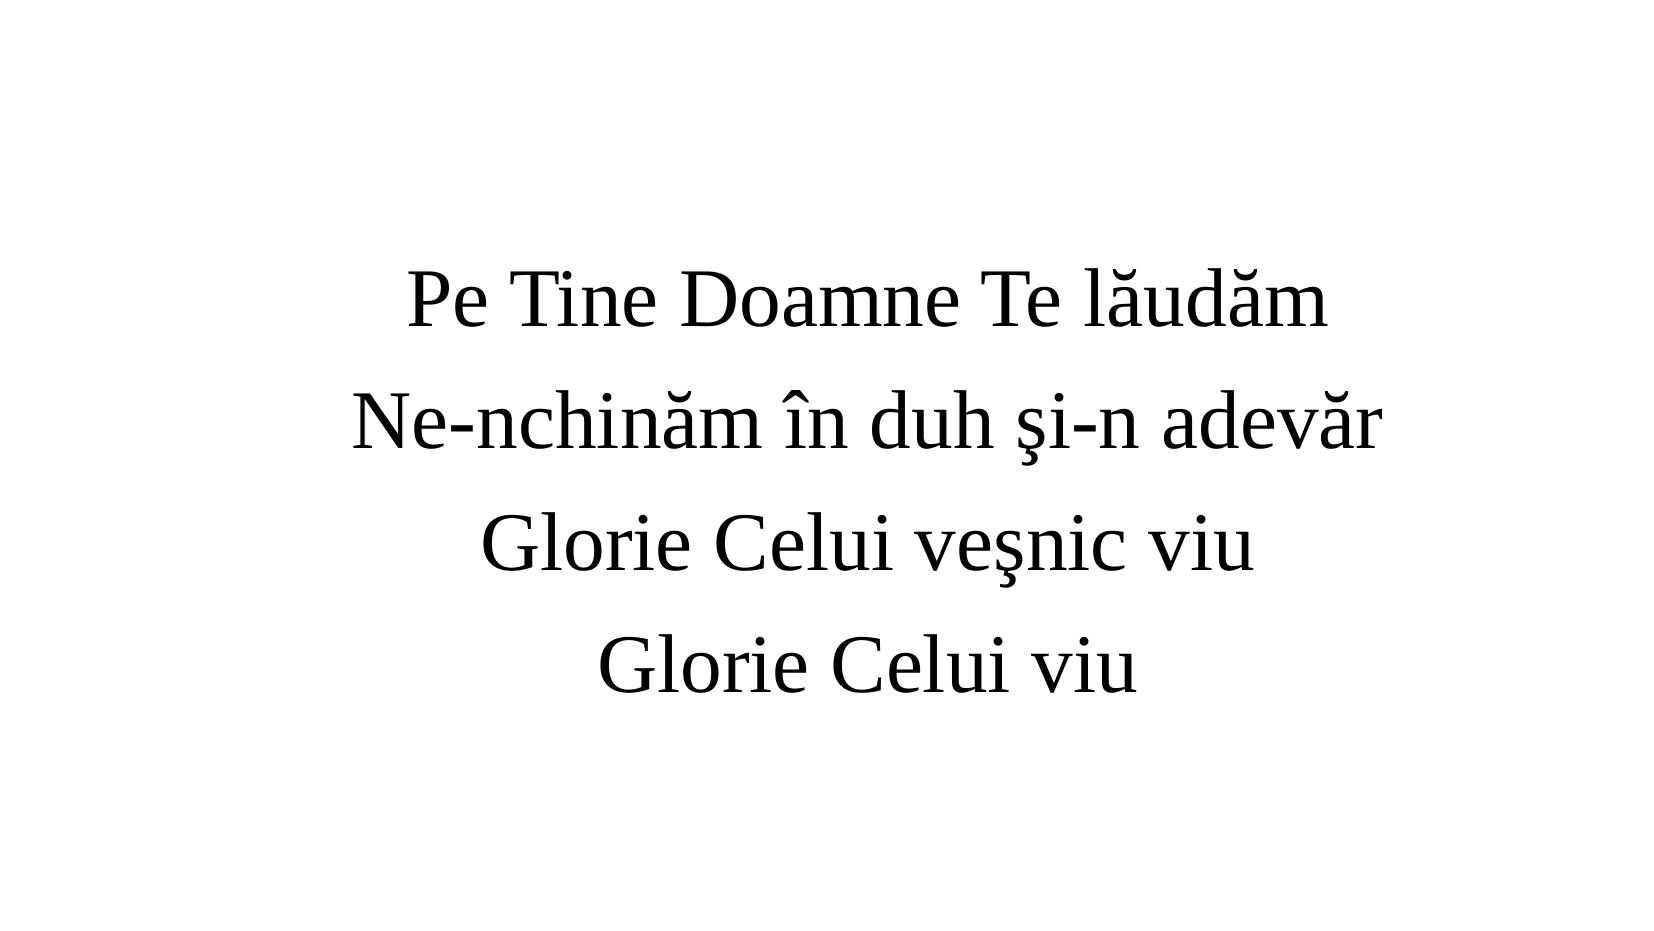

# Pe Tine Doamne Te lăudăm
Ne-nchinăm în duh şi-n adevăr
Glorie Celui veşnic viu
Glorie Celui viu